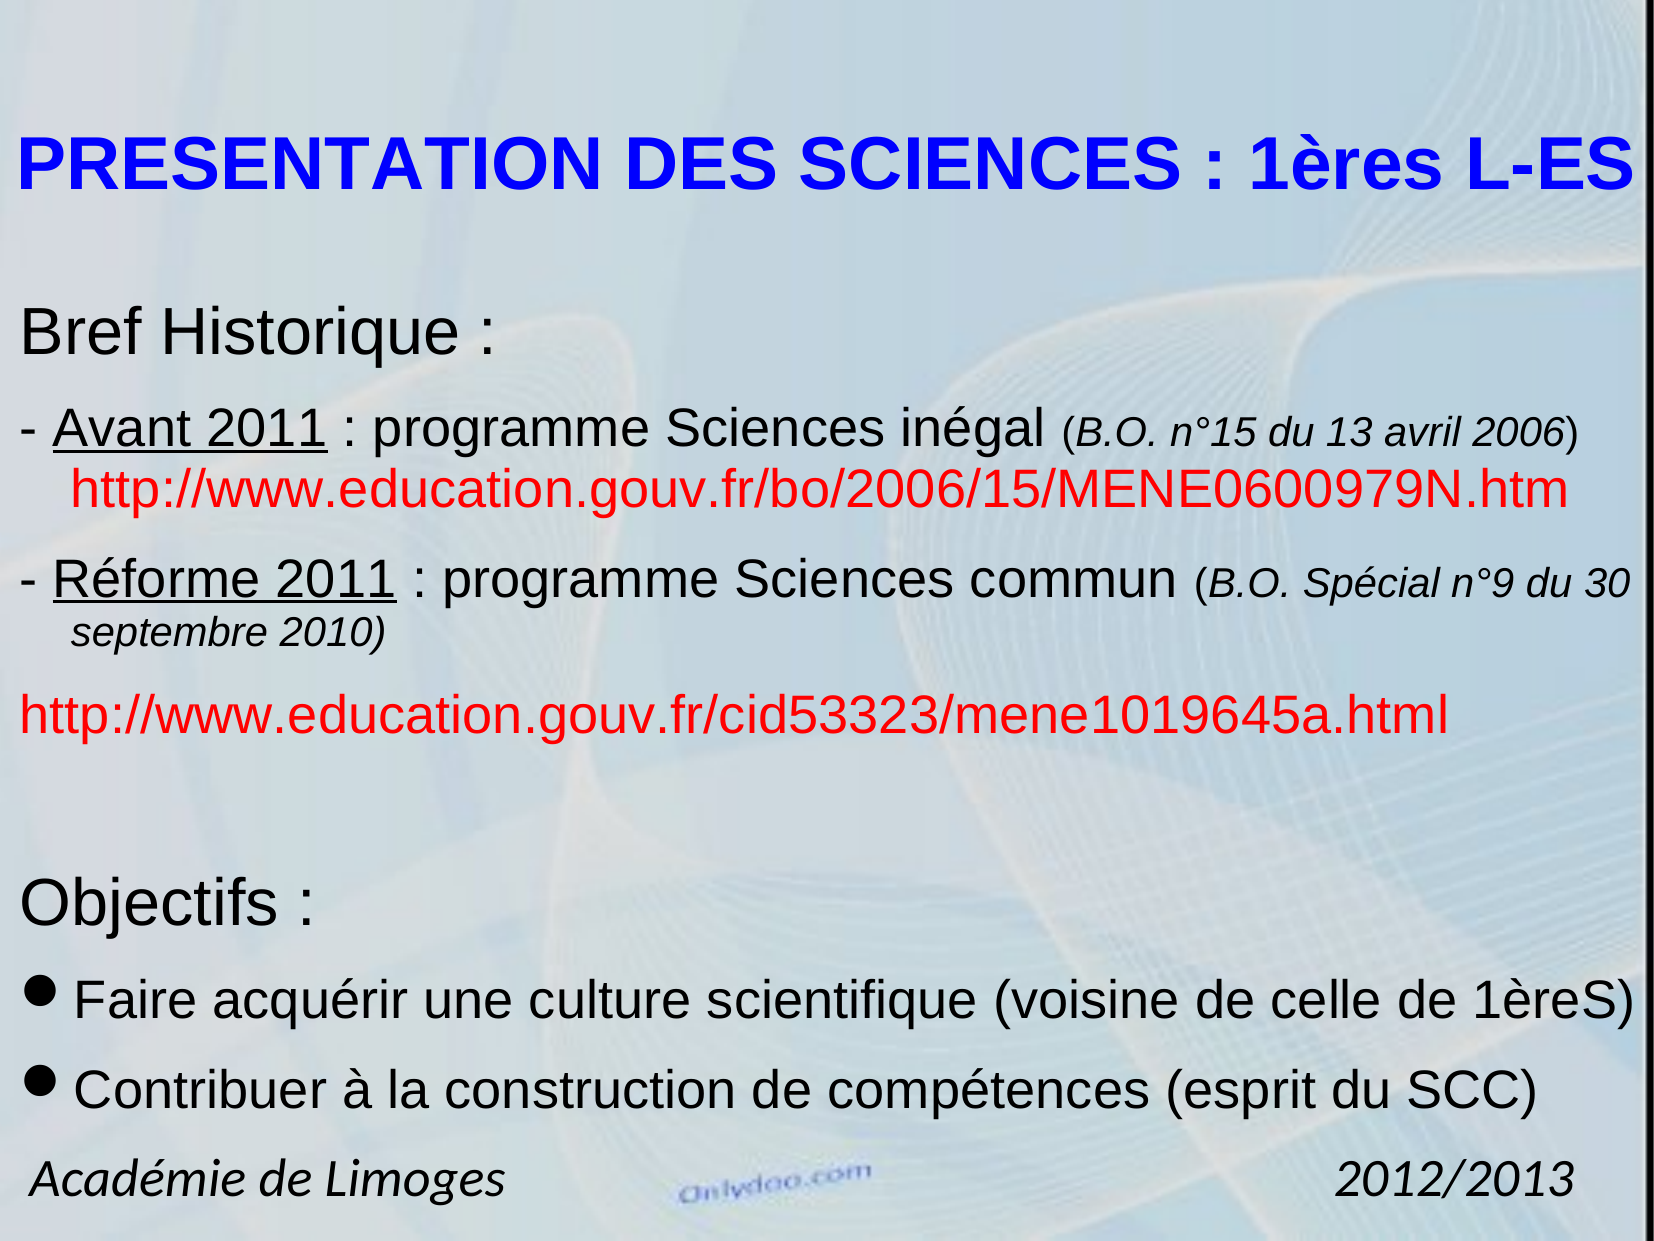

PRESENTATION DES SCIENCES : 1ères L-ES
Bref Historique :
- Avant 2011 : programme Sciences inégal (B.O. n°15 du 13 avril 2006) http://www.education.gouv.fr/bo/2006/15/MENE0600979N.htm
- Réforme 2011 : programme Sciences commun (B.O. Spécial n°9 du 30 septembre 2010)
http://www.education.gouv.fr/cid53323/mene1019645a.html
Objectifs :
Faire acquérir une culture scientifique (voisine de celle de 1èreS)
Contribuer à la construction de compétences (esprit du SCC)
Académie de Limoges							2012/2013